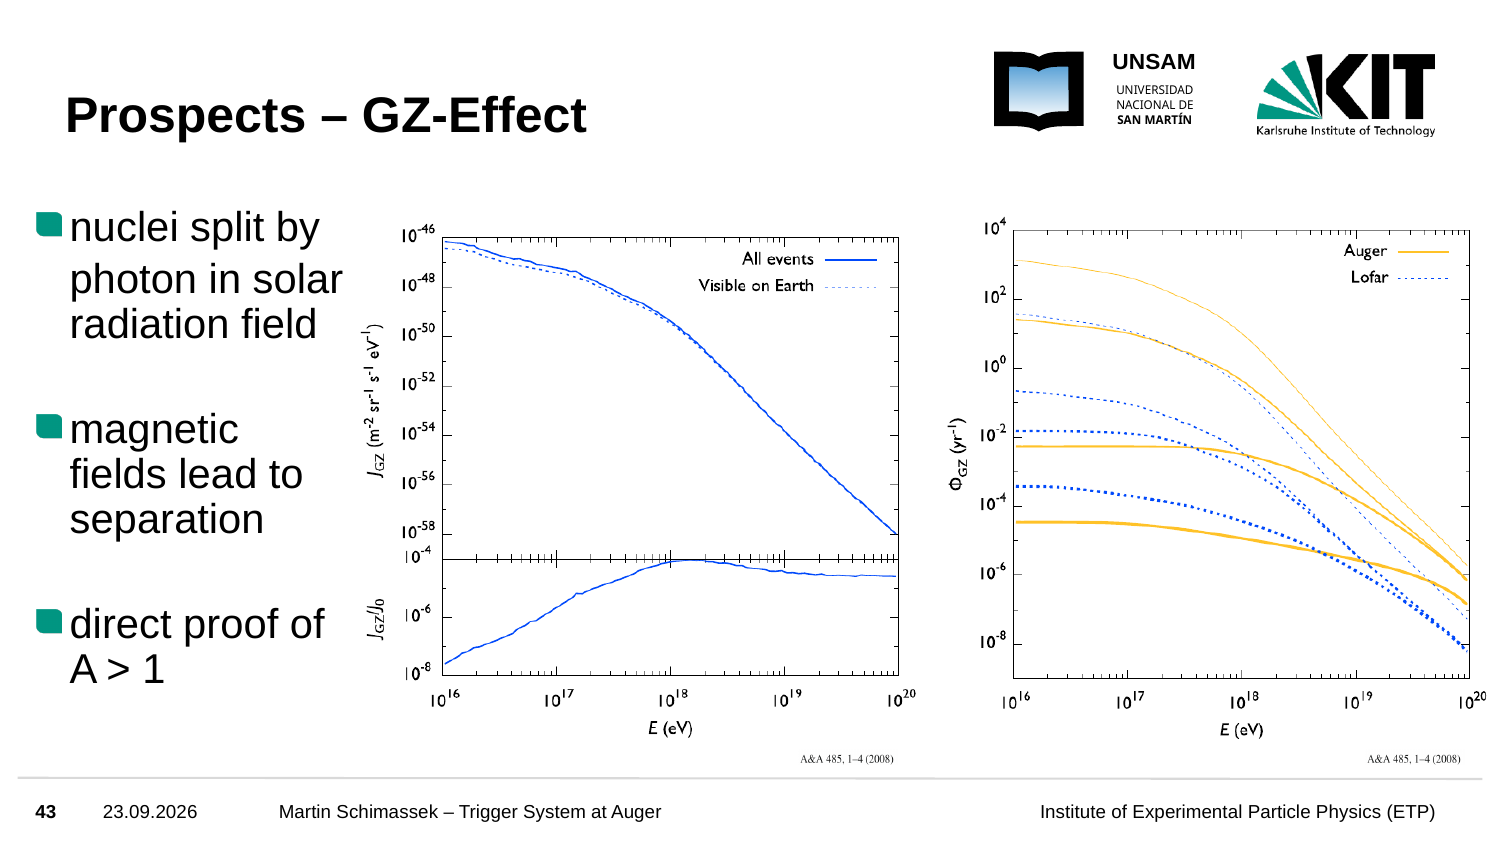

# Prospects – GZ-Effect
nuclei split by
photon in solar radiation field
magnetic fields lead to separation
direct proof of A > 1